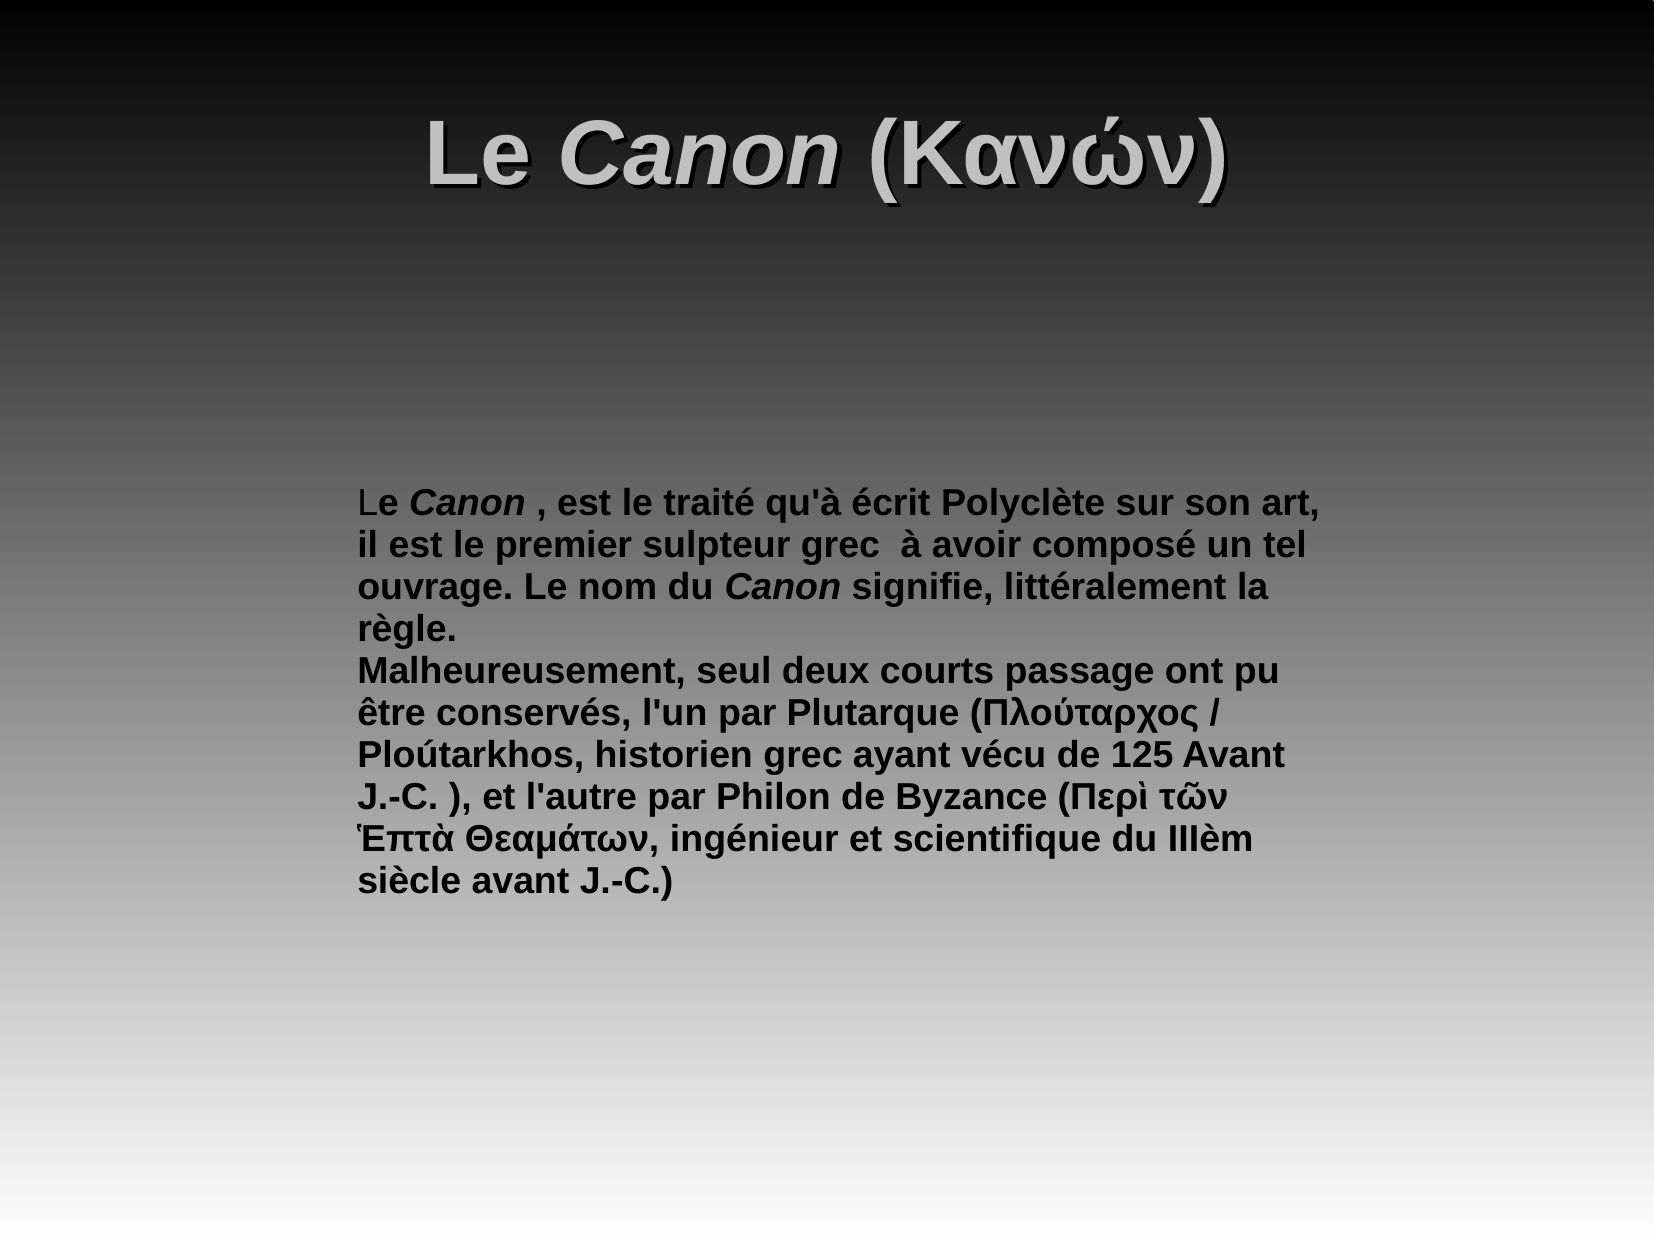

# Le Canon (Κανών)
Le Canon , est le traité qu'à écrit Polyclète sur son art, il est le premier sulpteur grec à avoir composé un tel ouvrage. Le nom du Canon signifie, littéralement la règle.
Malheureusement, seul deux courts passage ont pu être conservés, l'un par Plutarque (Πλούταρχος / Ploútarkhos, historien grec ayant vécu de 125 Avant J.-C. ), et l'autre par Philon de Byzance (Περὶ τῶν Ἑπτὰ Θεαμάτων, ingénieur et scientifique du IIIèm siècle avant J.-C.)